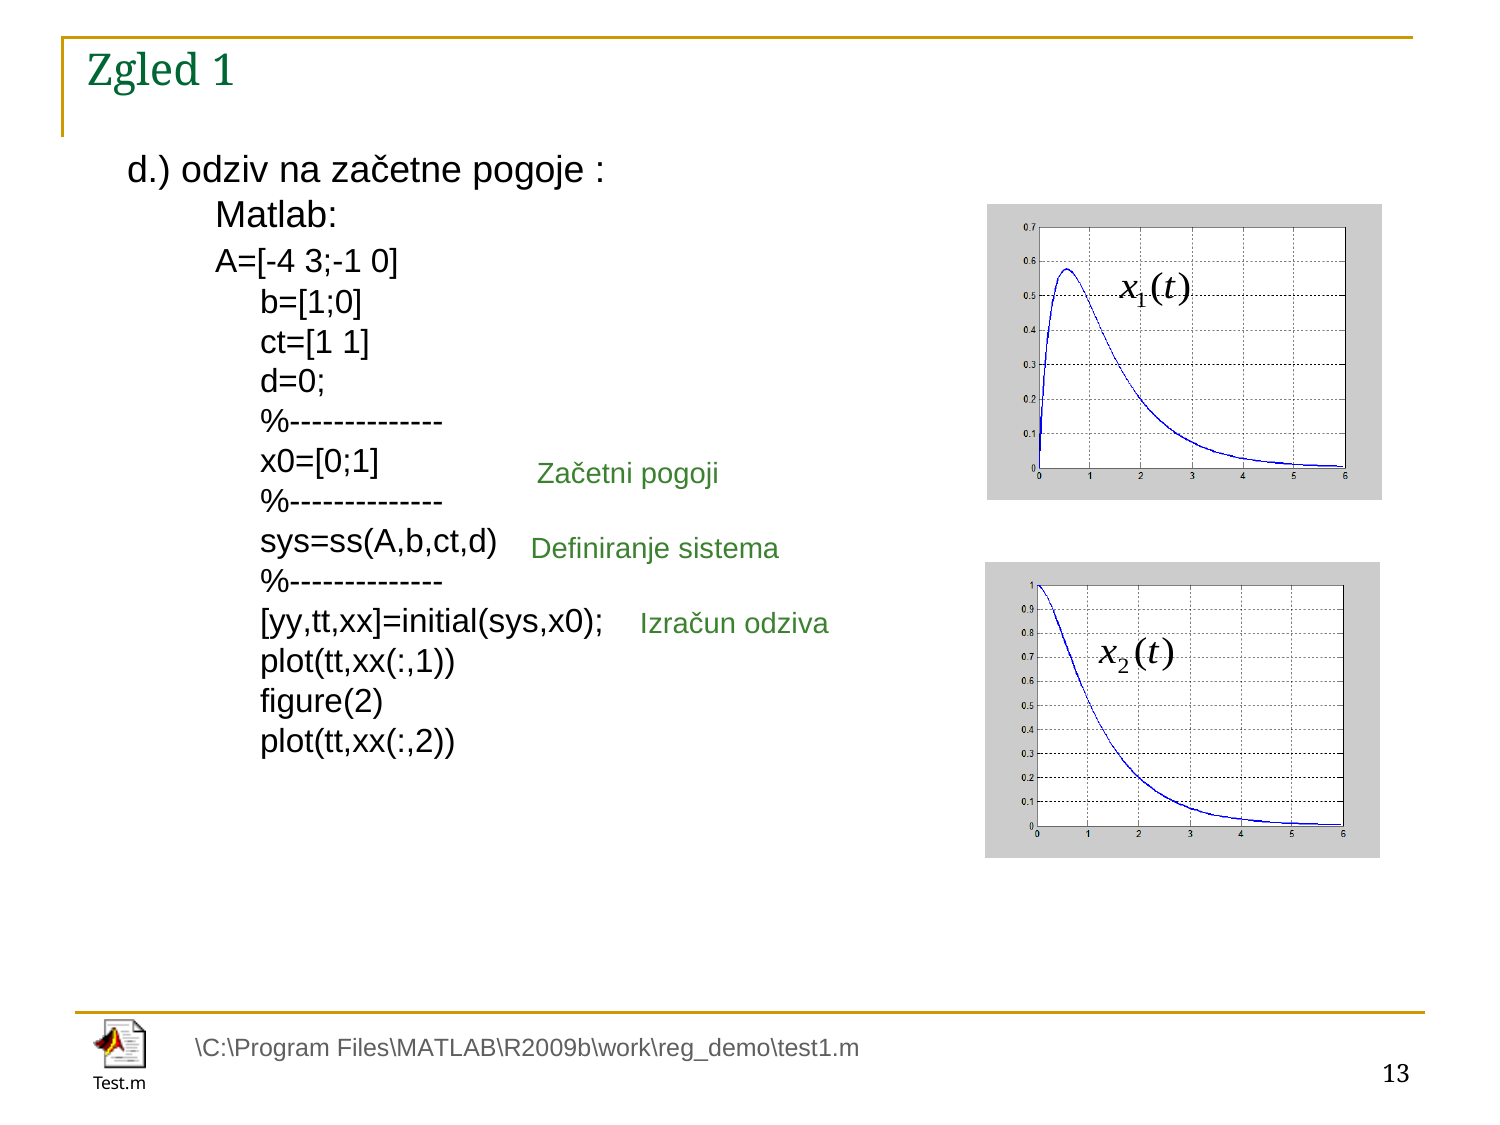

# Zgled 1
d.) odziv na začetne pogoje :
 	Matlab:
	A=[-4 3;-1 0]
b=[1;0]
ct=[1 1]
d=0;
%--------------
x0=[0;1]
%--------------
sys=ss(A,b,ct,d)
%--------------
[yy,tt,xx]=initial(sys,x0);
plot(tt,xx(:,1))
figure(2)
plot(tt,xx(:,2))
Začetni pogoji
Definiranje sistema
Izračun odziva
\C:\Program Files\MATLAB\R2009b\work\reg_demo\test1.m